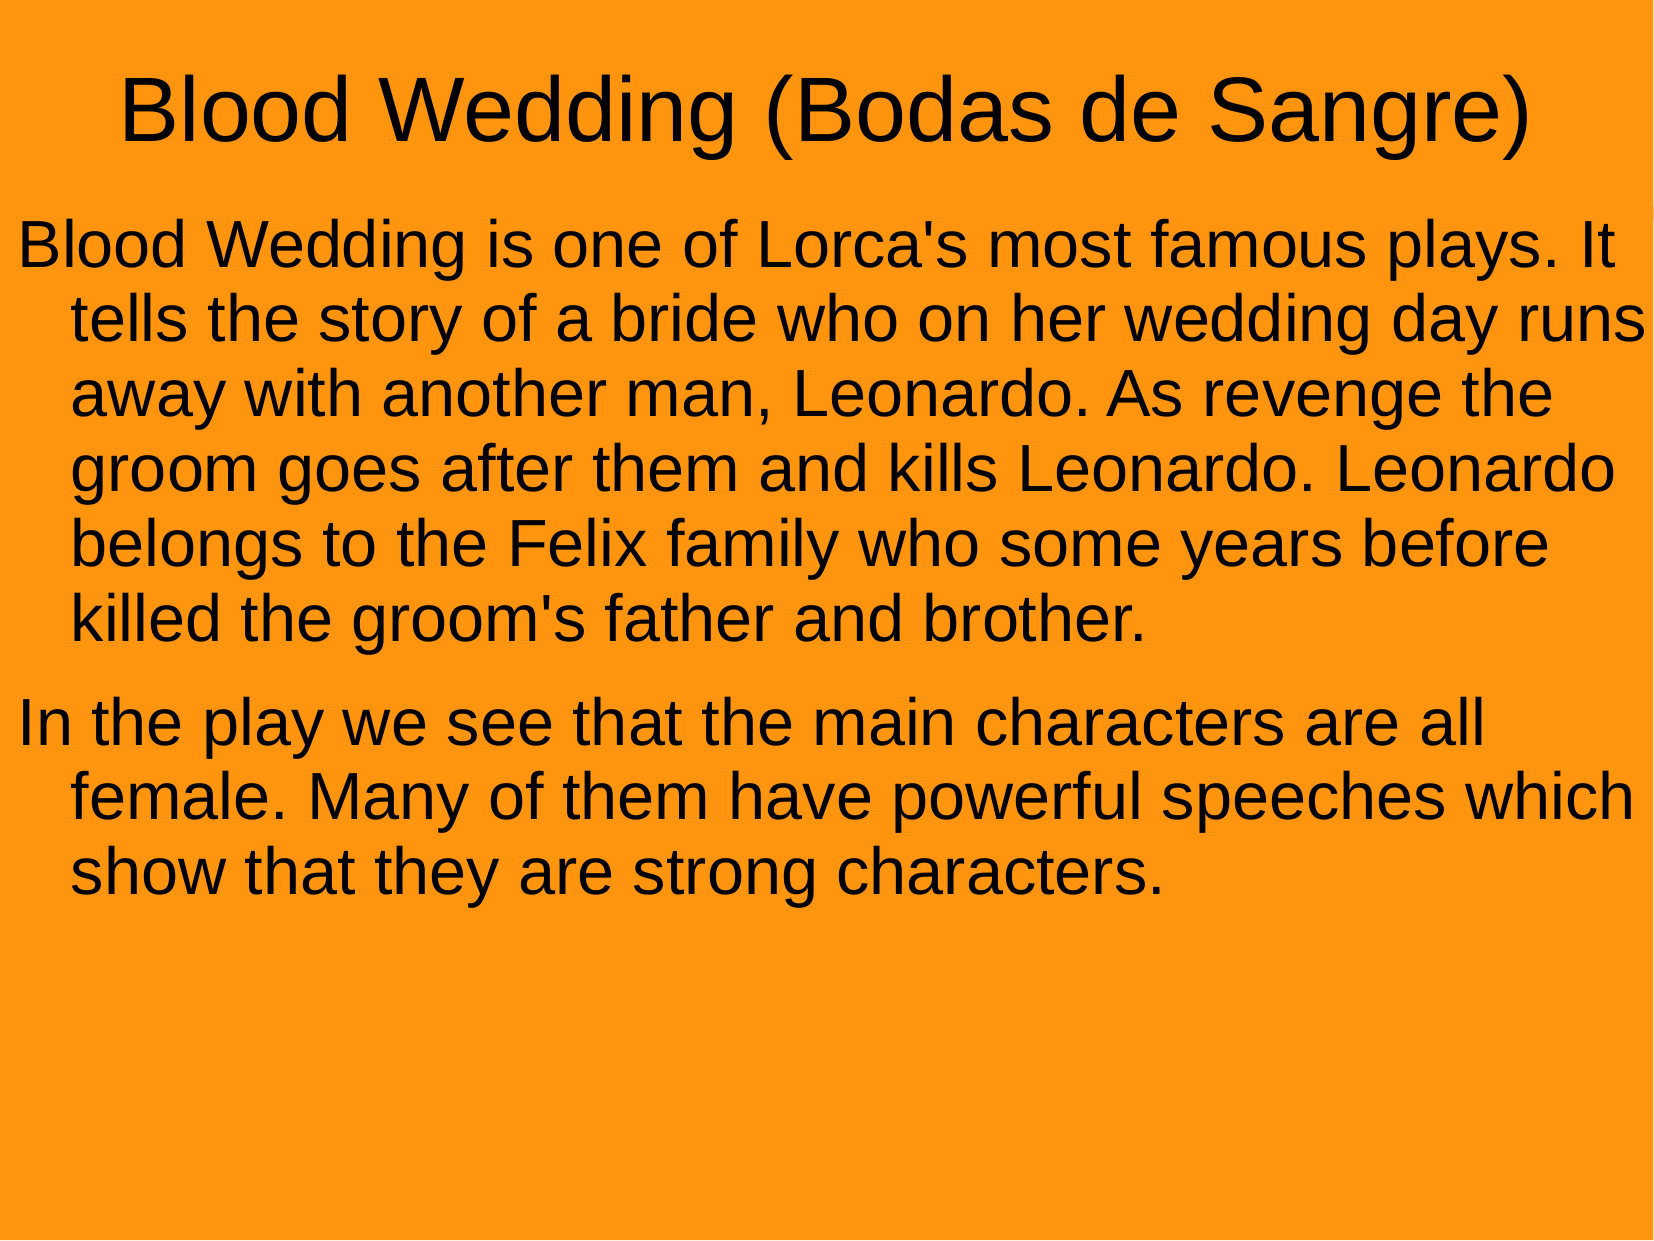

# Blood Wedding (Bodas de Sangre)
Blood Wedding is one of Lorca's most famous plays. It tells the story of a bride who on her wedding day runs away with another man, Leonardo. As revenge the groom goes after them and kills Leonardo. Leonardo belongs to the Felix family who some years before killed the groom's father and brother.
In the play we see that the main characters are all female. Many of them have powerful speeches which show that they are strong characters.